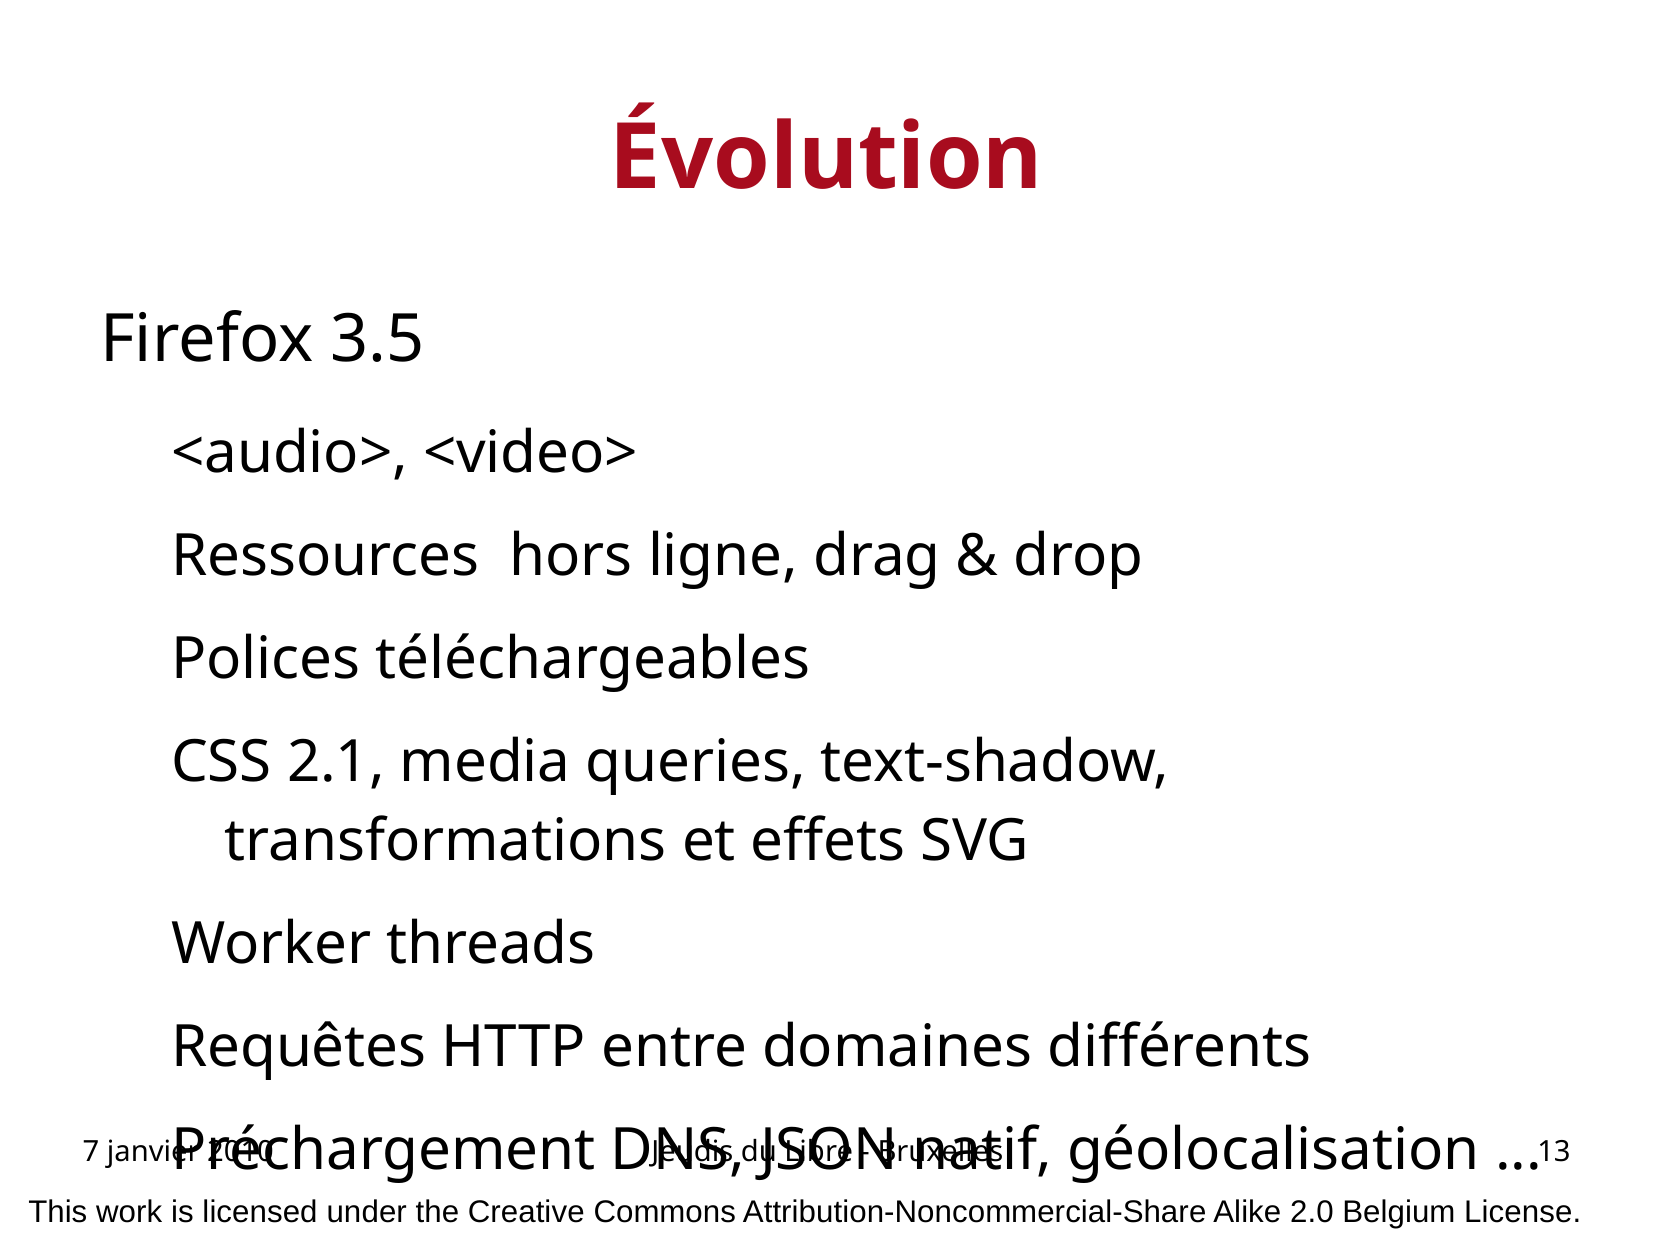

# Évolution
Firefox 3.5
<audio>, <video>
Ressources hors ligne, drag & drop
Polices téléchargeables
CSS 2.1, media queries, text-shadow, transformations et effets SVG
Worker threads
Requêtes HTTP entre domaines différents
Préchargement DNS, JSON natif, géolocalisation ...
7 janvier 2010
Jeudis du Libre - Bruxelles
13
This work is licensed under the Creative Commons Attribution-Noncommercial-Share Alike 2.0 Belgium License.